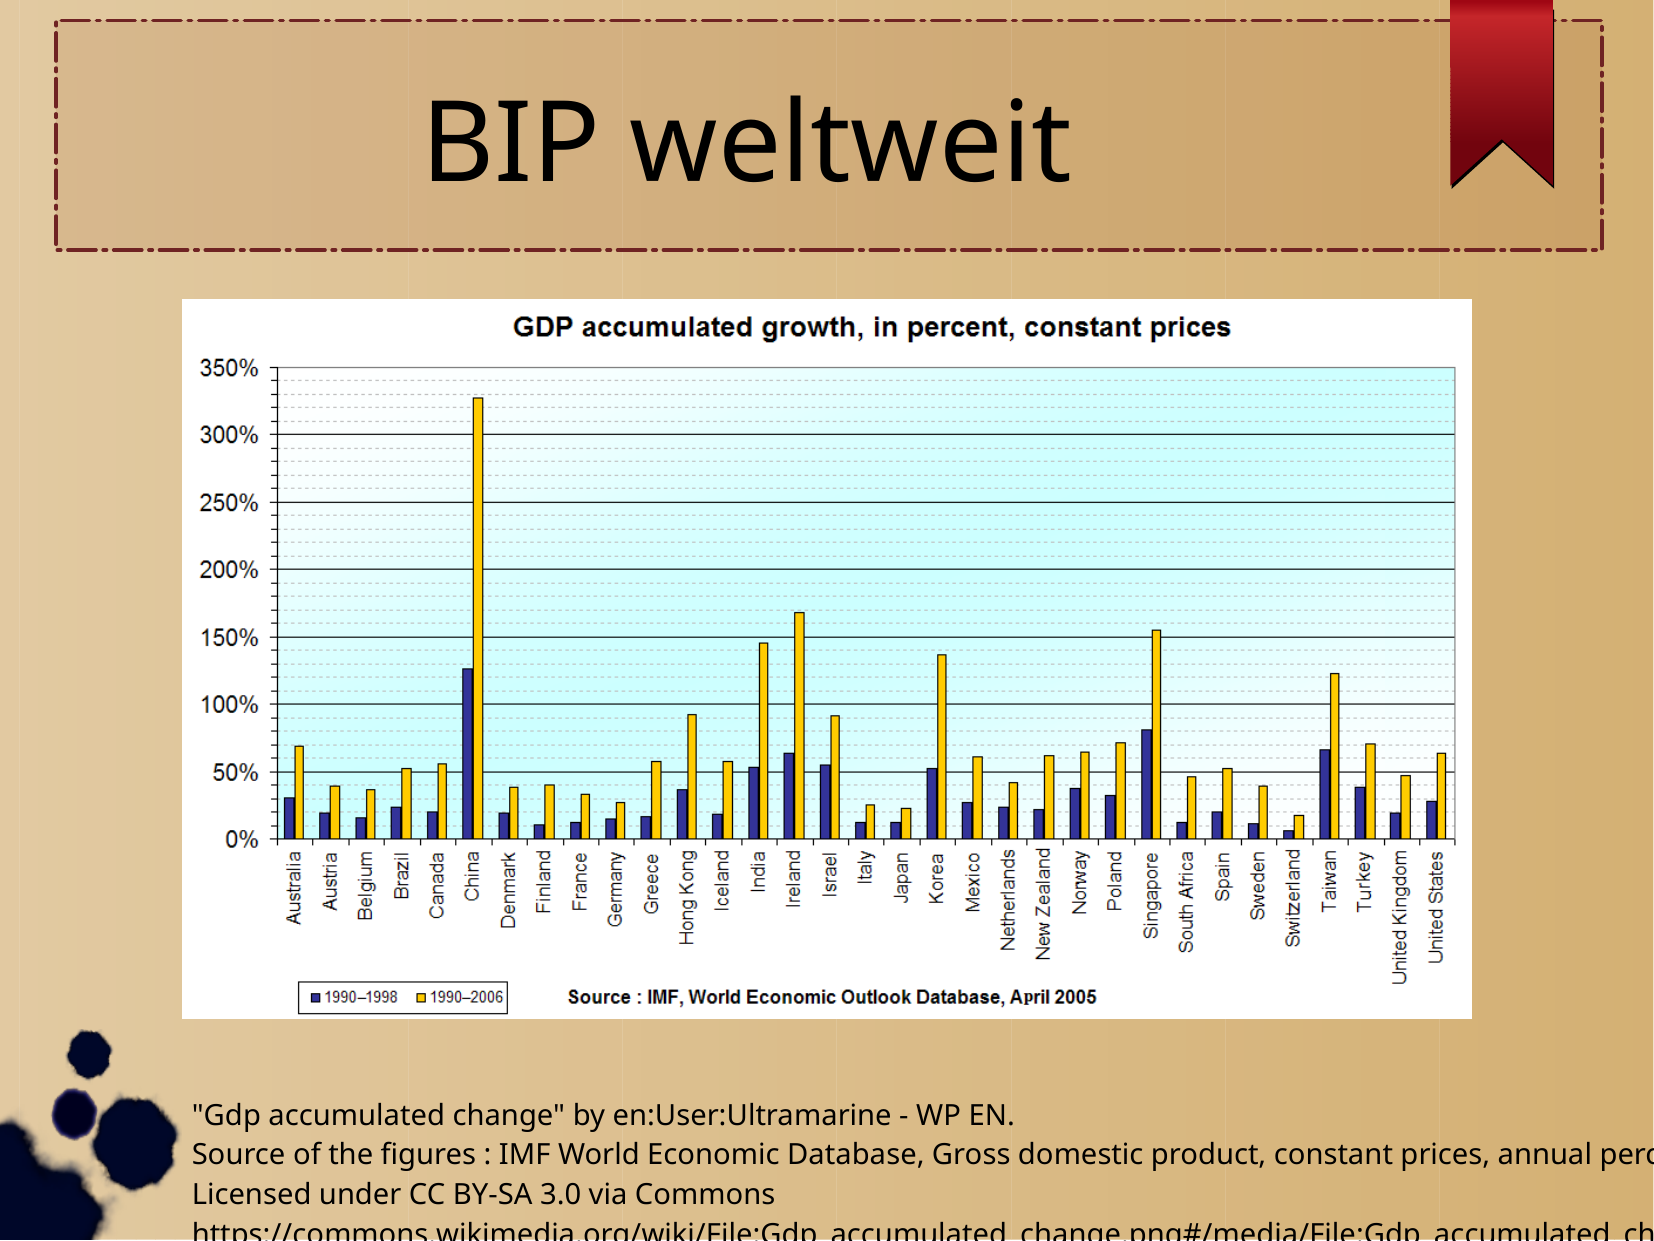

# BIP weltweit
"Gdp accumulated change" by en:User:Ultramarine - WP EN.
Source of the figures : IMF World Economic Database, Gross domestic product, constant prices, annual percent change.
Licensed under CC BY-SA 3.0 via Commons
https://commons.wikimedia.org/wiki/File:Gdp_accumulated_change.png#/media/File:Gdp_accumulated_change.png